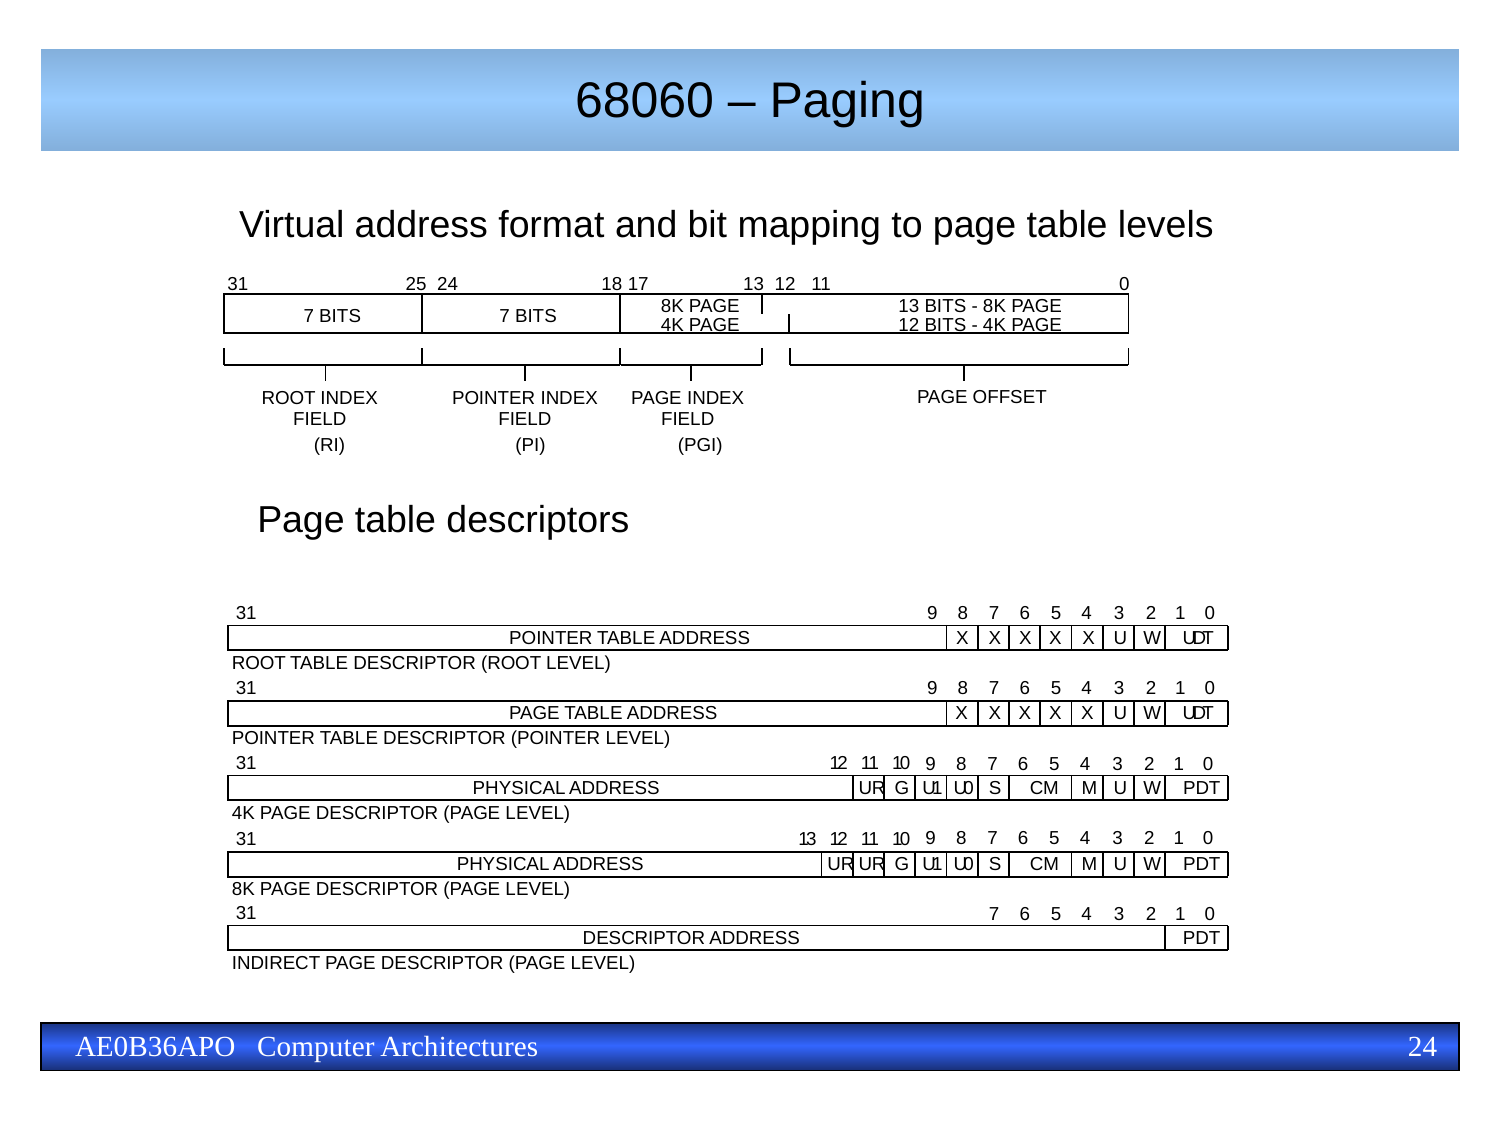

# 68060 – Paging
Virtual address format and bit mapping to page table levels
31
25 24
18 17
13 12 11
0
8K PAGE
13 BITS - 8K PAGE
7 BITS
7 BITS
4K PAGE
12 BITS - 4K PAGE
PAGE OFFSET
ROOT INDEX
FIELD
POINTER INDEX
FIELD
PAGE INDEX
FIELD
(RI)
(PI)
(PGI)
Page table descriptors
31
9
8
7
6
5
4
3
2
1
0
POINTER TABLE ADDRESS
X
X
X
X
X
U
W
U
D
T
ROOT TABLE DESCRIPTOR (ROOT LEVEL)
9
8
7
6
5
4
3
2
1
0
31
PAGE TABLE ADDRESS
X
X
X
X
X
U
W
U
D
T
POINTER TABLE DESCRIPTOR (POINTER LEVEL)
31
1
2
1
1
1
0
9
8
7
6
5
4
3
2
1
0
PHYSICAL ADDRESS
UR
G
U
1
U
0
S
CM
M
U
W
PDT
4K PAGE DESCRIPTOR (PAGE LEVEL)
9
8
7
6
5
4
3
2
1
0
31
1
3
1
2
1
1
1
0
PHYSICAL ADDRESS
UR
UR
G
U
1
U
0
S
CM
M
U
W
PDT
8K PAGE DESCRIPTOR (PAGE LEVEL)
31
7
6
5
4
3
2
1
0
DESCRIPTOR ADDRESS
PDT
INDIRECT PAGE DESCRIPTOR (PAGE LEVEL)
AE0B36APO Computer Architectures
24